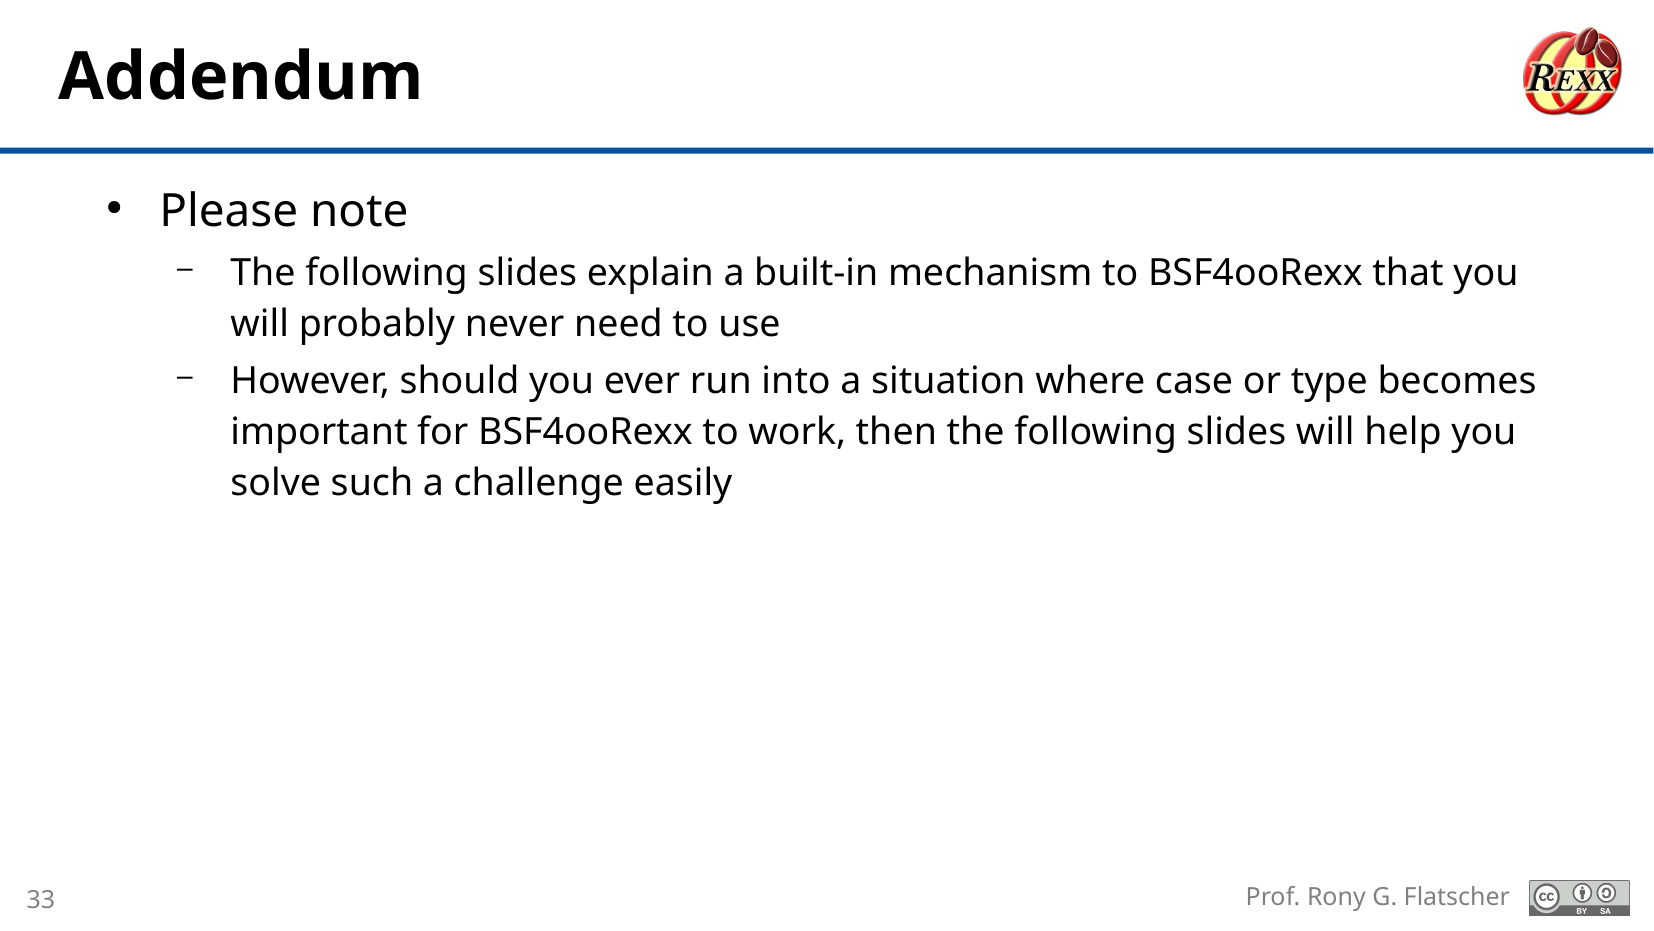

# Addendum
Please note
The following slides explain a built-in mechanism to BSF4ooRexx that you will probably never need to use
However, should you ever run into a situation where case or type becomes important for BSF4ooRexx to work, then the following slides will help you solve such a challenge easily